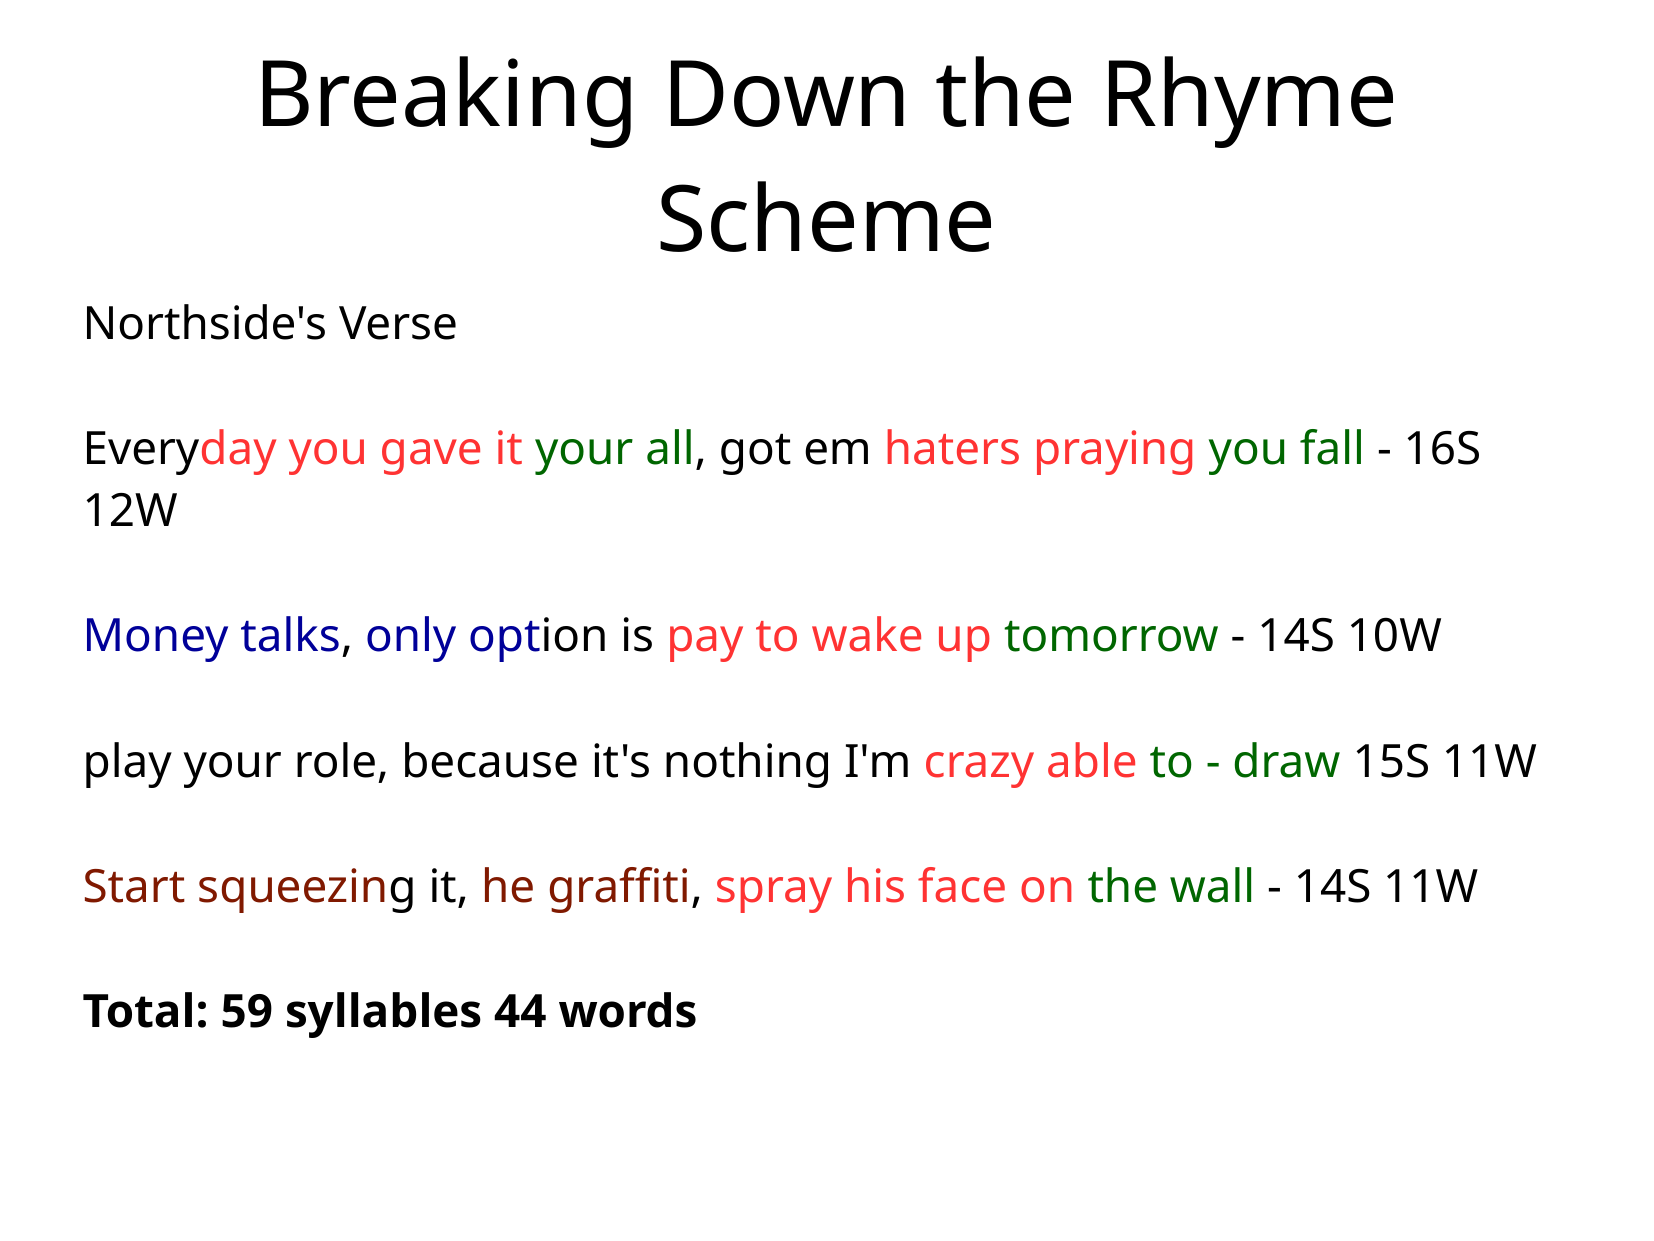

# Breaking Down the Rhyme Scheme
Northside's Verse
Everyday you gave it your all, got em haters praying you fall - 16S 12W
Money talks, only option is pay to wake up tomorrow - 14S 10W
play your role, because it's nothing I'm crazy able to - draw 15S 11W
Start squeezing it, he graffiti, spray his face on the wall - 14S 11W
Total: 59 syllables 44 words